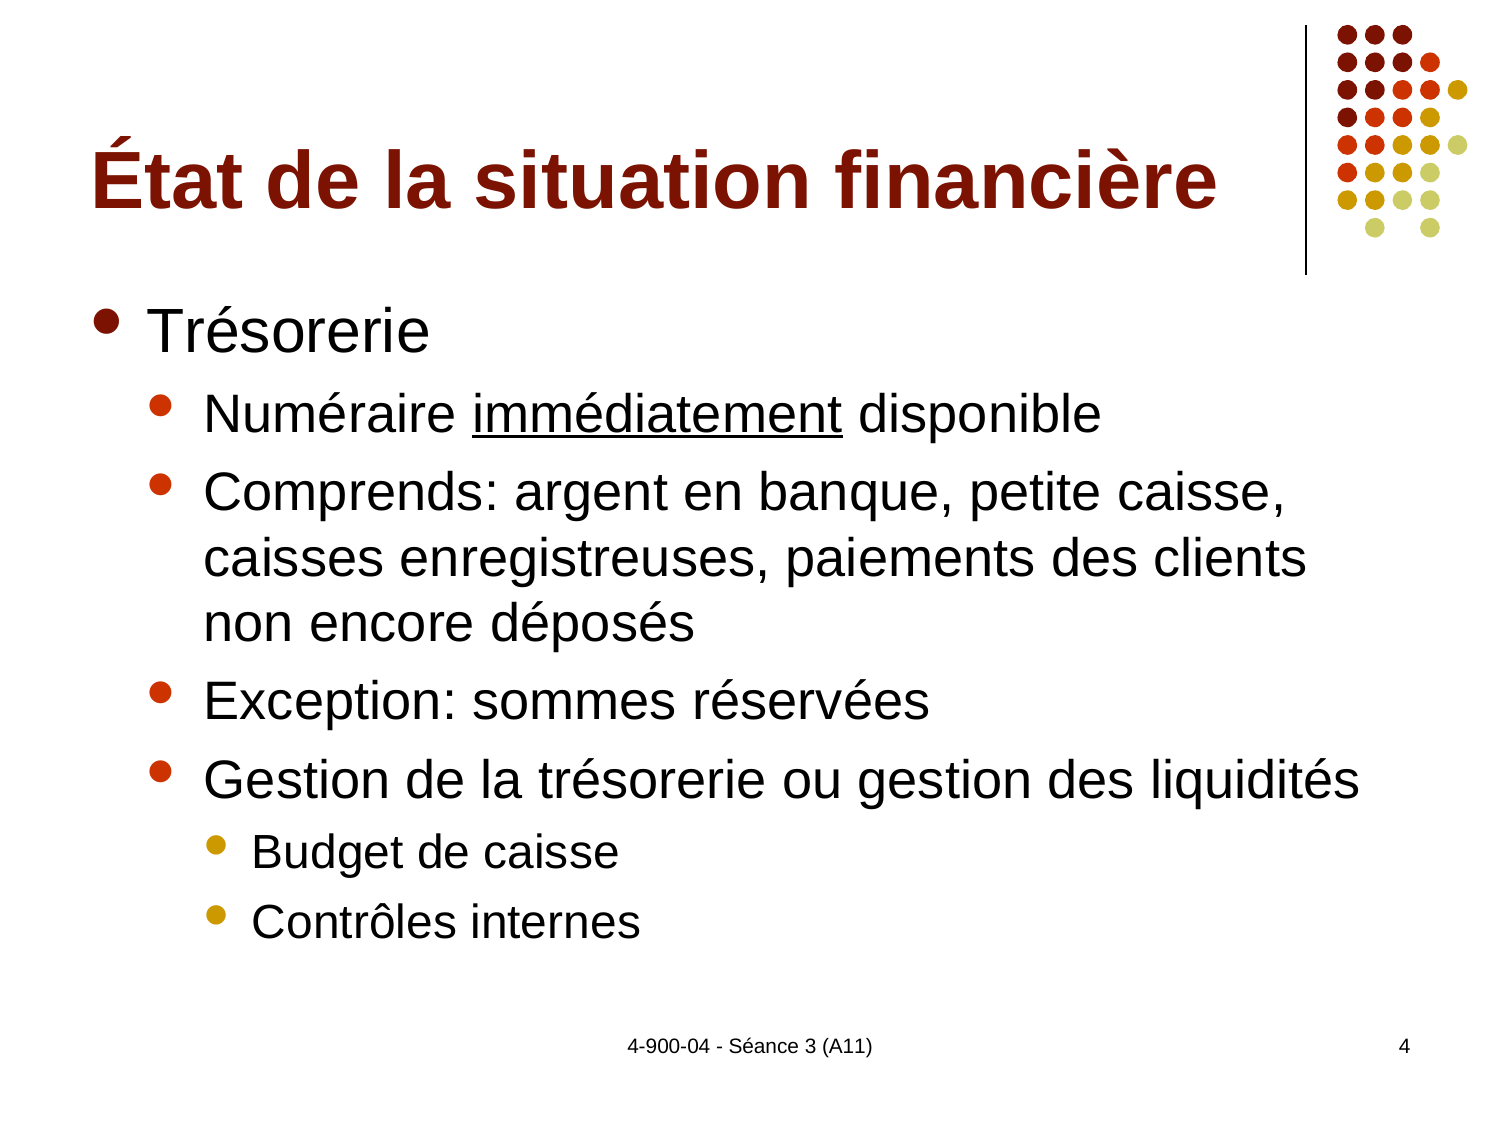

# État de la situation financière
Trésorerie
Numéraire immédiatement disponible
Comprends: argent en banque, petite caisse, caisses enregistreuses, paiements des clients non encore déposés
Exception: sommes réservées
Gestion de la trésorerie ou gestion des liquidités
Budget de caisse
Contrôles internes
4-900-04 - Séance 3 (A11)